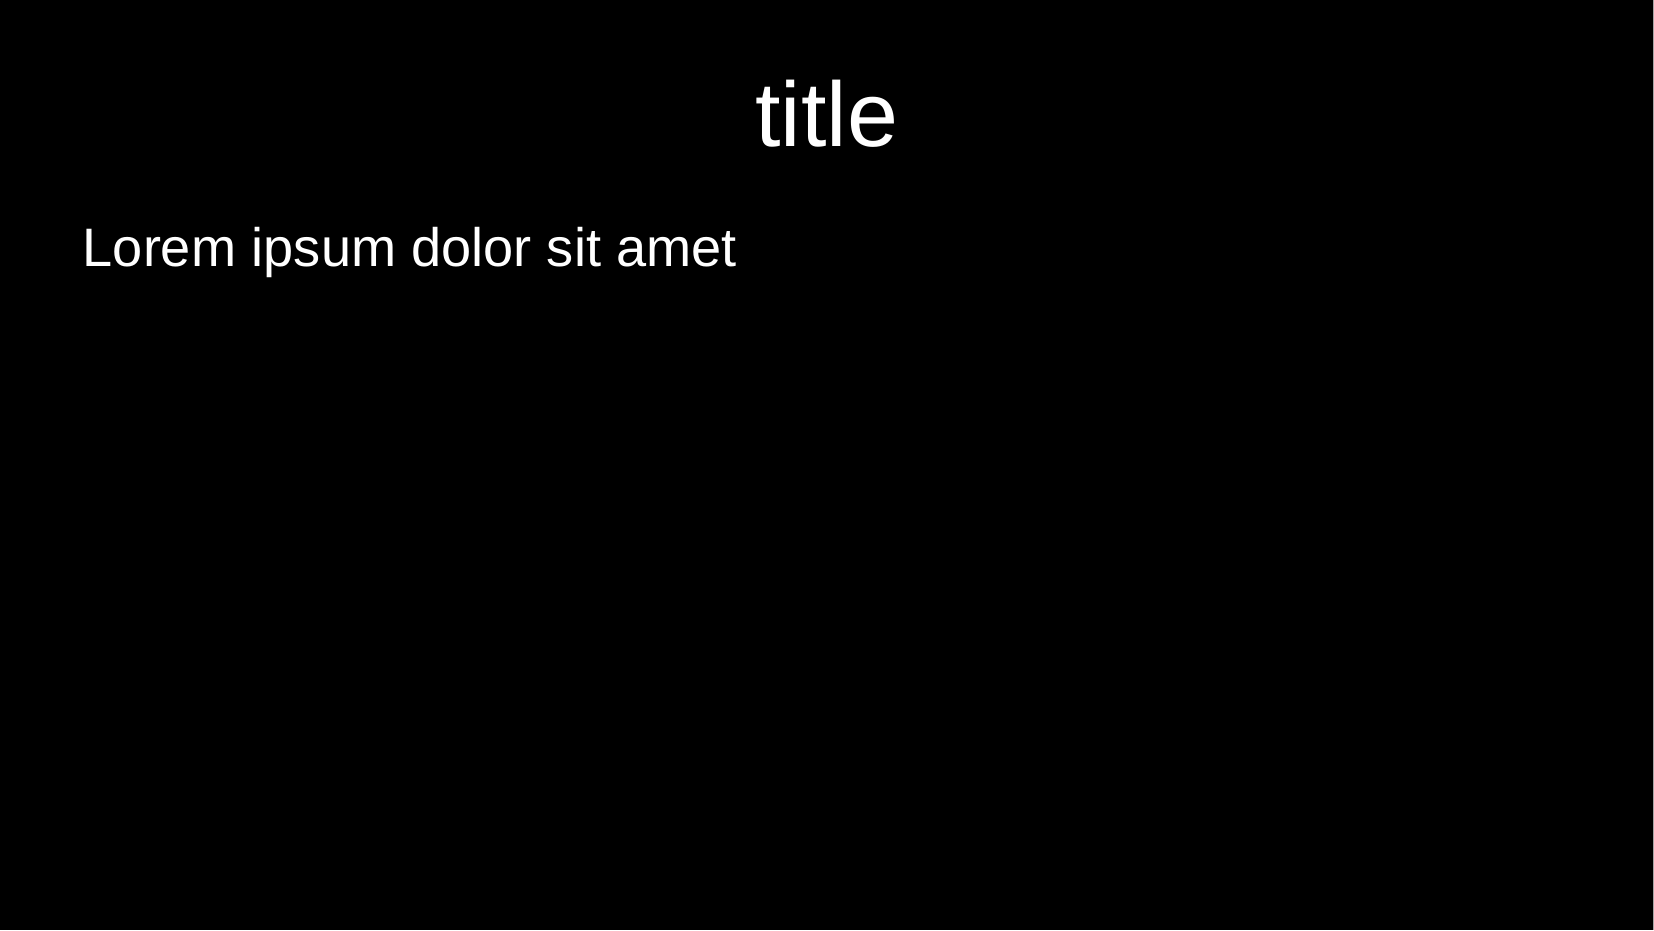

# title
Lorem ipsum dolor sit amet